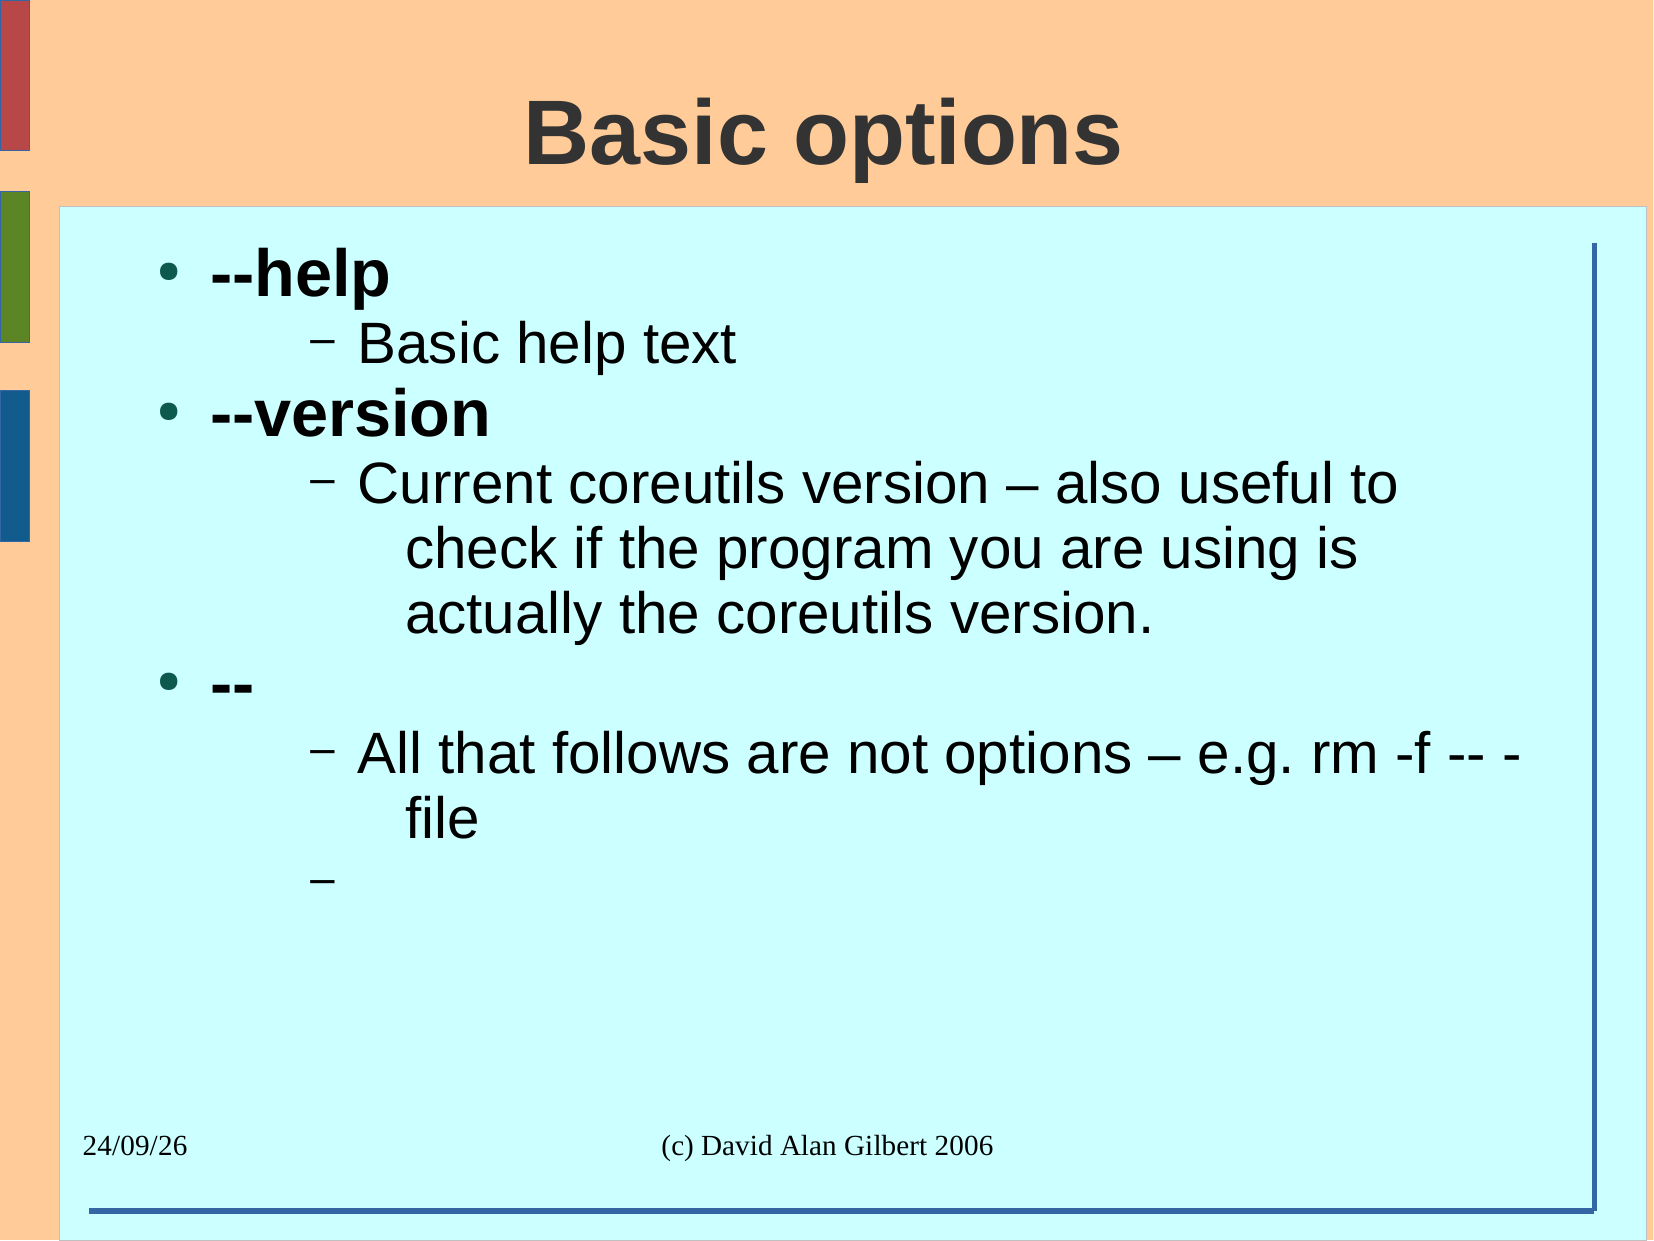

# Basic options
--help
Basic help text
--version
Current coreutils version – also useful to check if the program you are using is actually the coreutils version.
--
All that follows are not options – e.g. rm -f -- -file
(c) David Alan Gilbert 2006